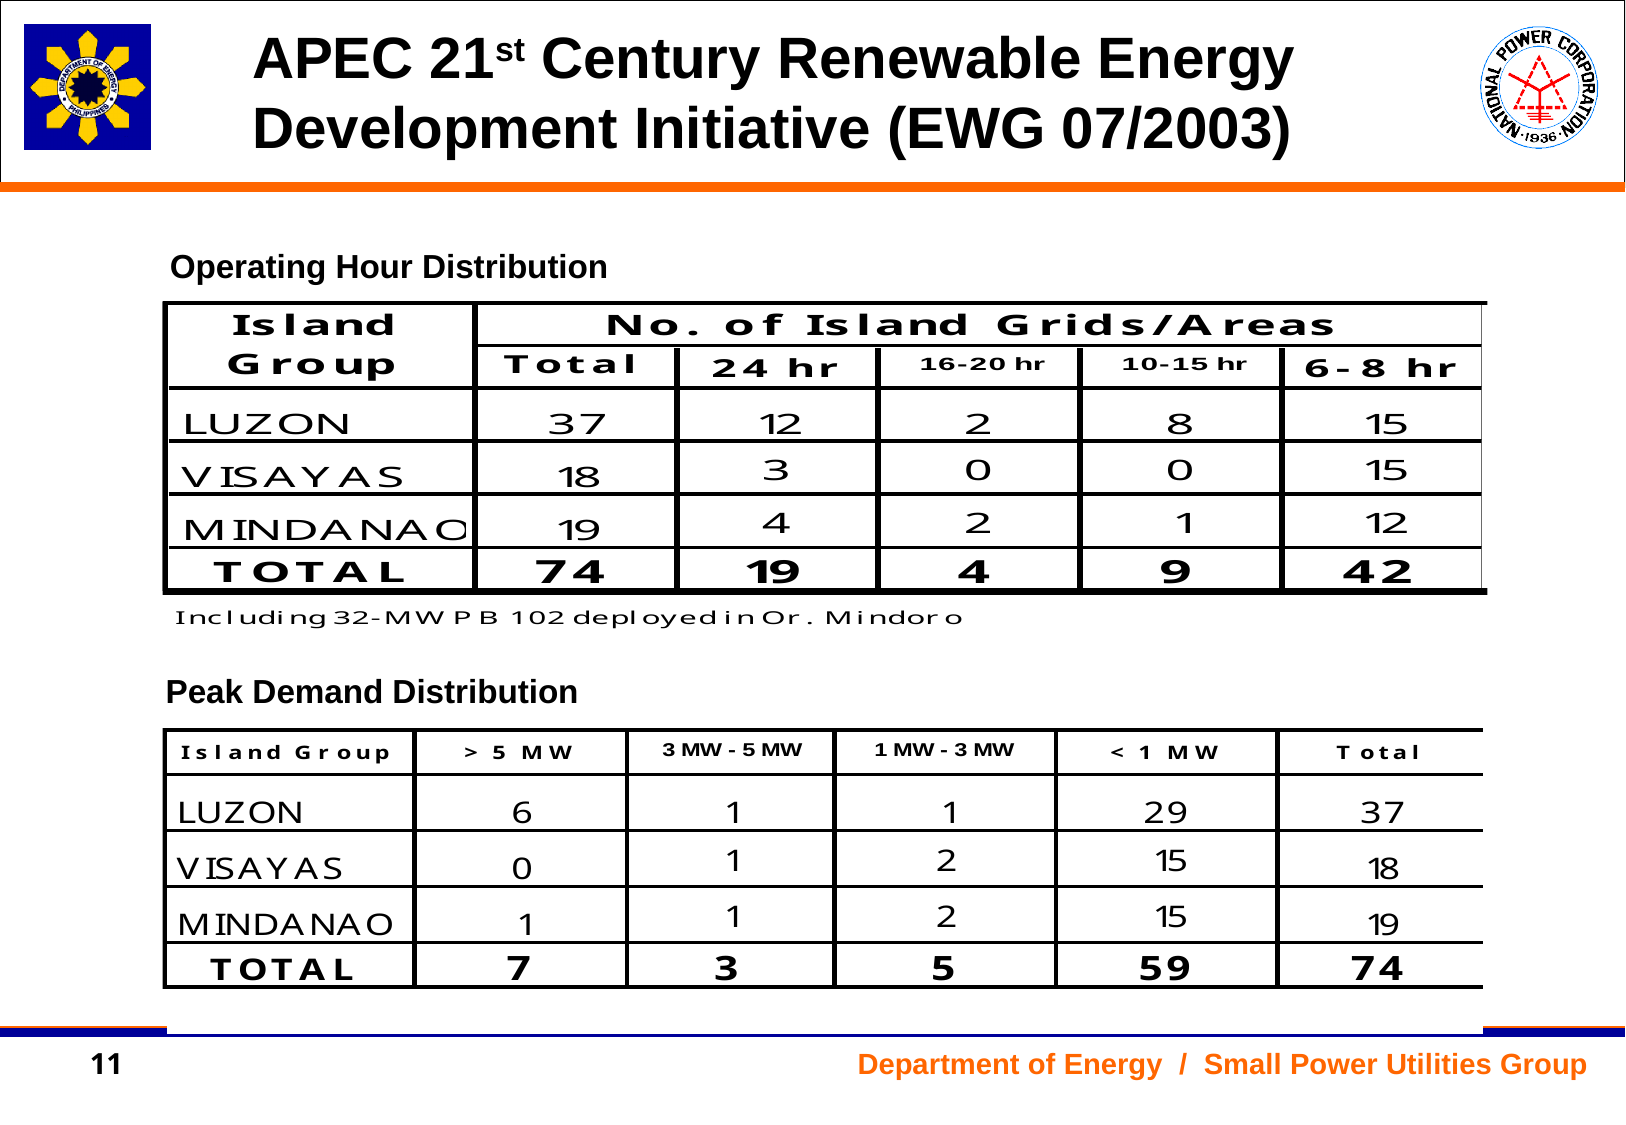

#
Operating Hour Distribution
Peak Demand Distribution
11